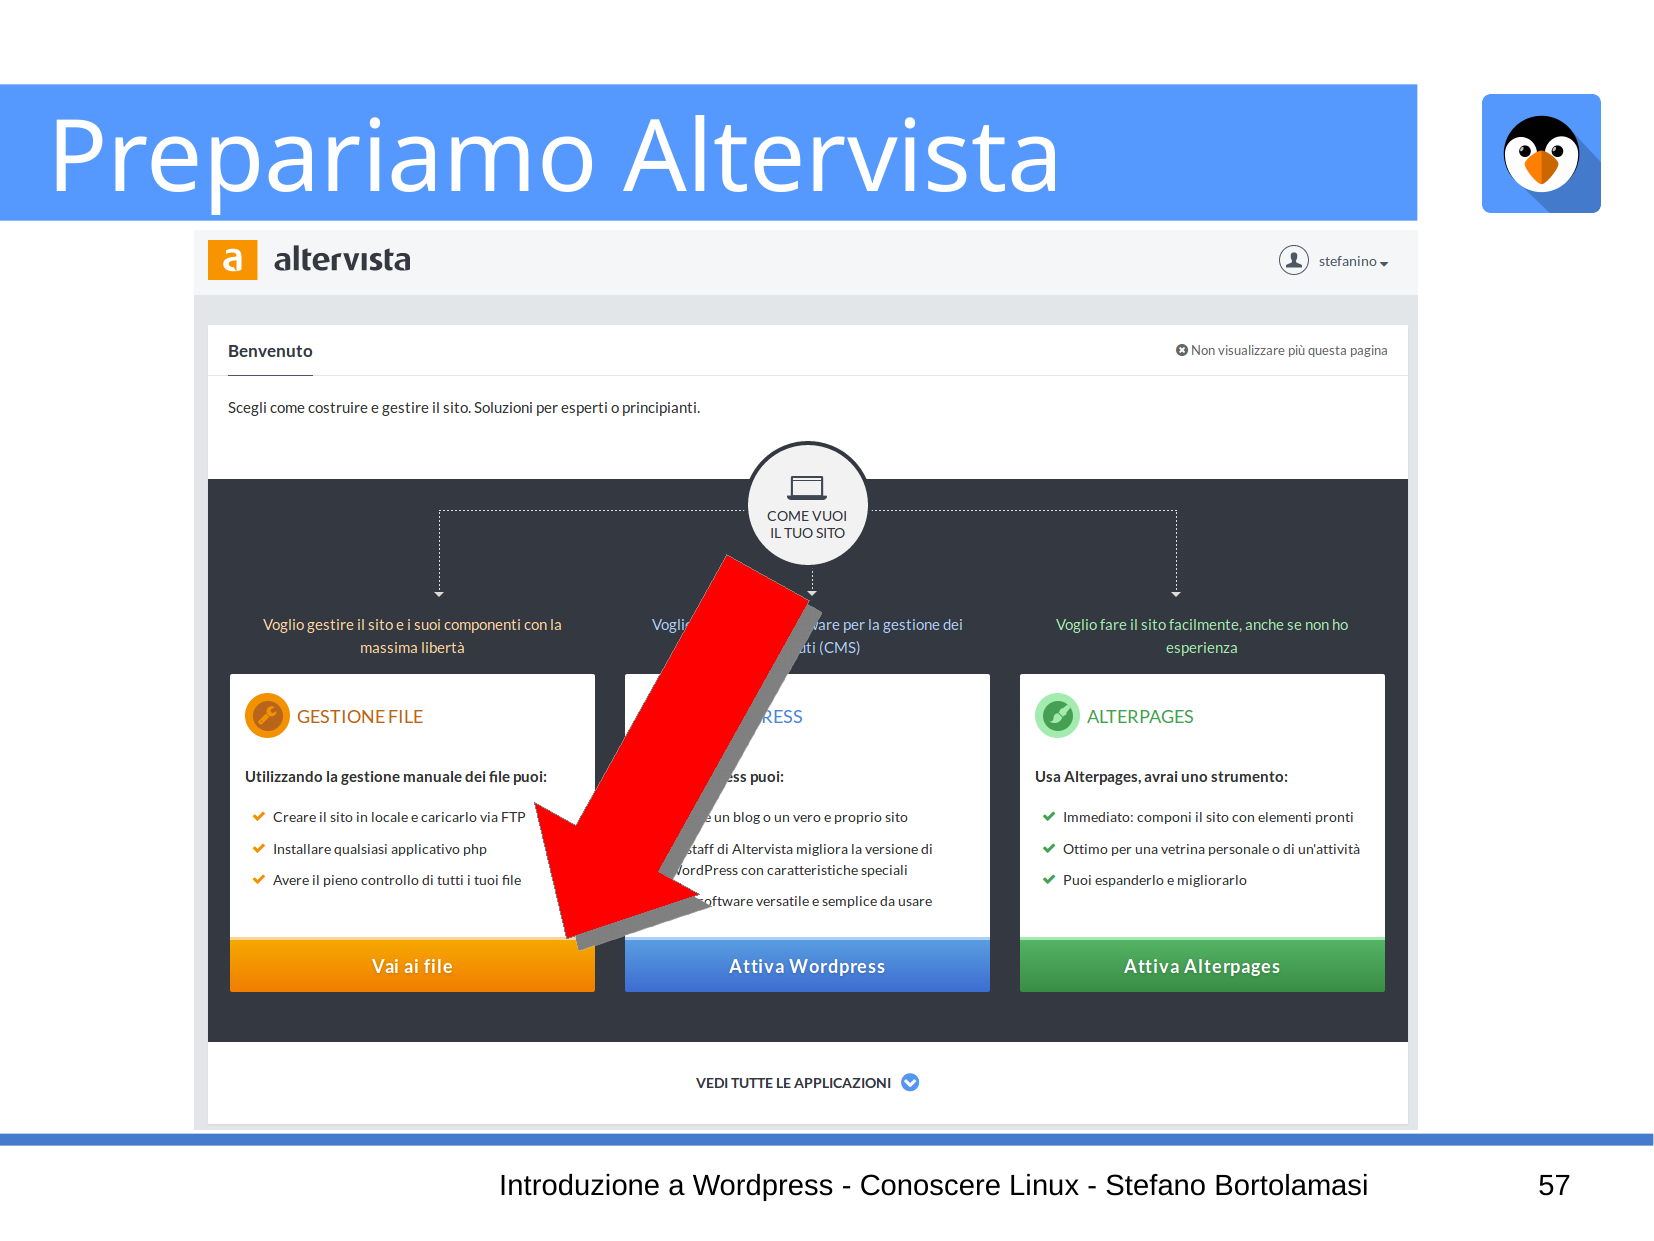

# Prepariamo Altervista
Introduzione a Wordpress - Conoscere Linux - Stefano Bortolamasi
57